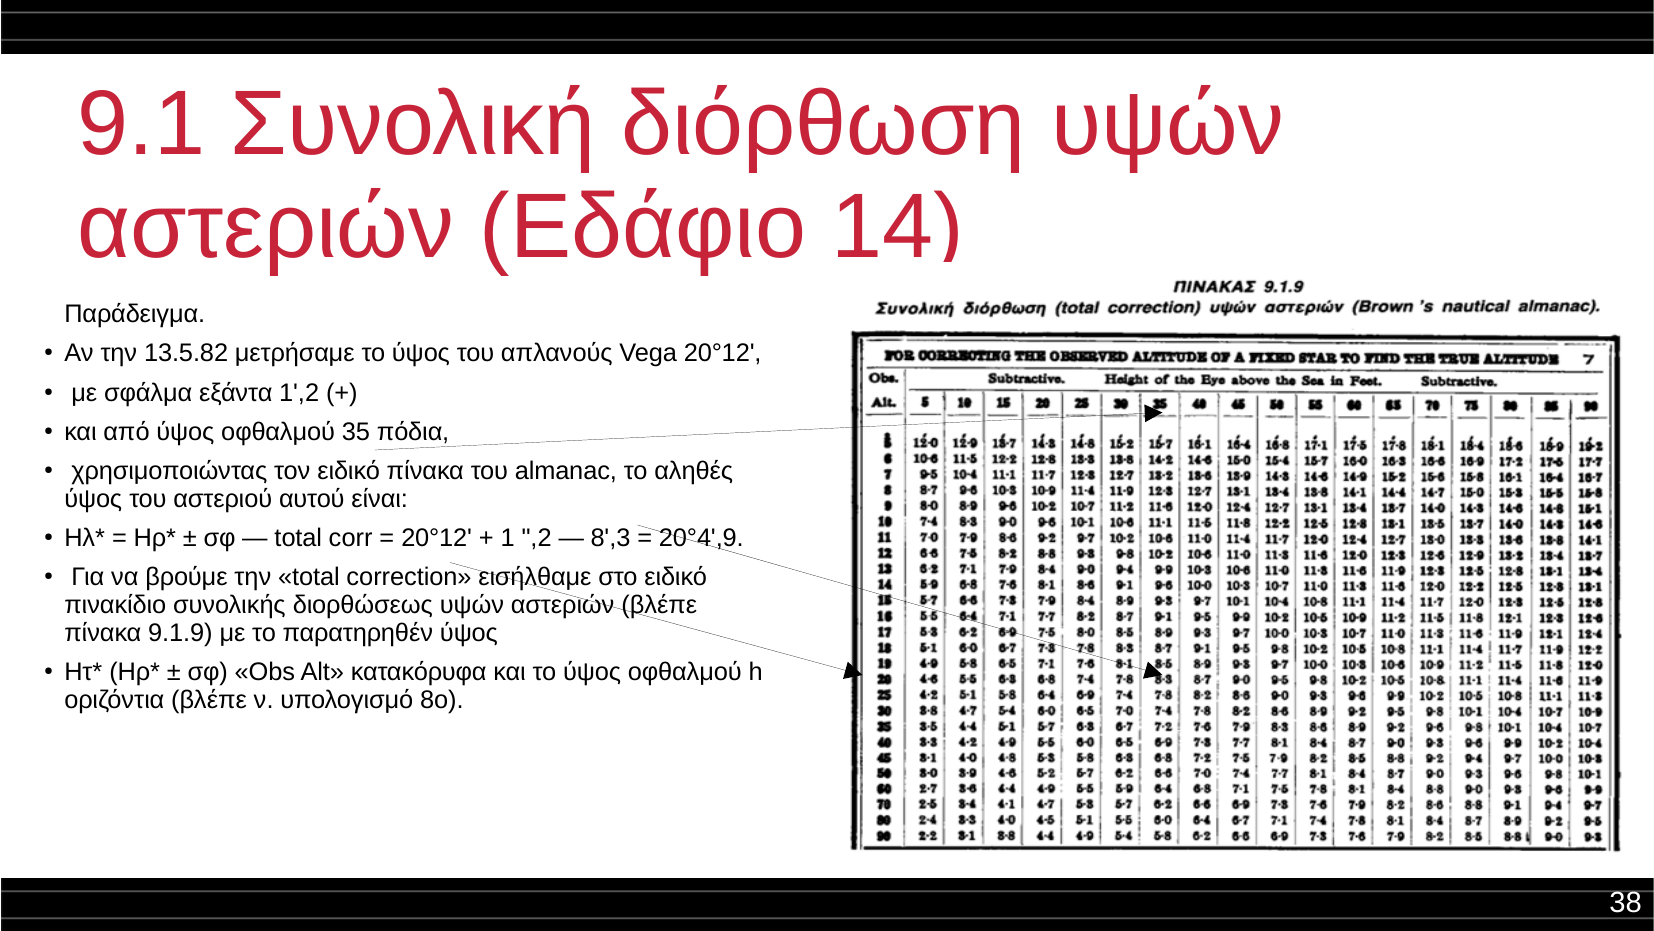

# 9.1 Συνολική διόρθωση υψών αστεριών (Εδάφιο 14)
Παράδειγμα.
Αν την 13.5.82 μετρήσαμε το ύψος του απλανούς Vega 20°12',
 με σφάλμα εξάντα 1',2 (+)
και από ύψος οφθαλμού 35 πόδια,
 χρησιμοποιώντας τον ειδικό πίνακα του almanac, το αληθές ύψος του αστεριού αυτού είναι:
Ηλ* = Ηρ* ± σφ — total corr = 20°12' + 1 ",2 — 8',3 = 20°4',9.
 Για να βρούμε την «total correction» εισήλθαμε στο ειδικό πινακίδιο συνολικής διορθώσεως υψών αστεριών (βλέπε πίνακα 9.1.9) με το παρατηρηθέν ύψος
Ητ* (Ηρ* ± σφ) «Obs Alt» κατακόρυφα και το ύψος οφθαλμού h οριζόντια (βλέπε ν. υπολογισμό 8ο).